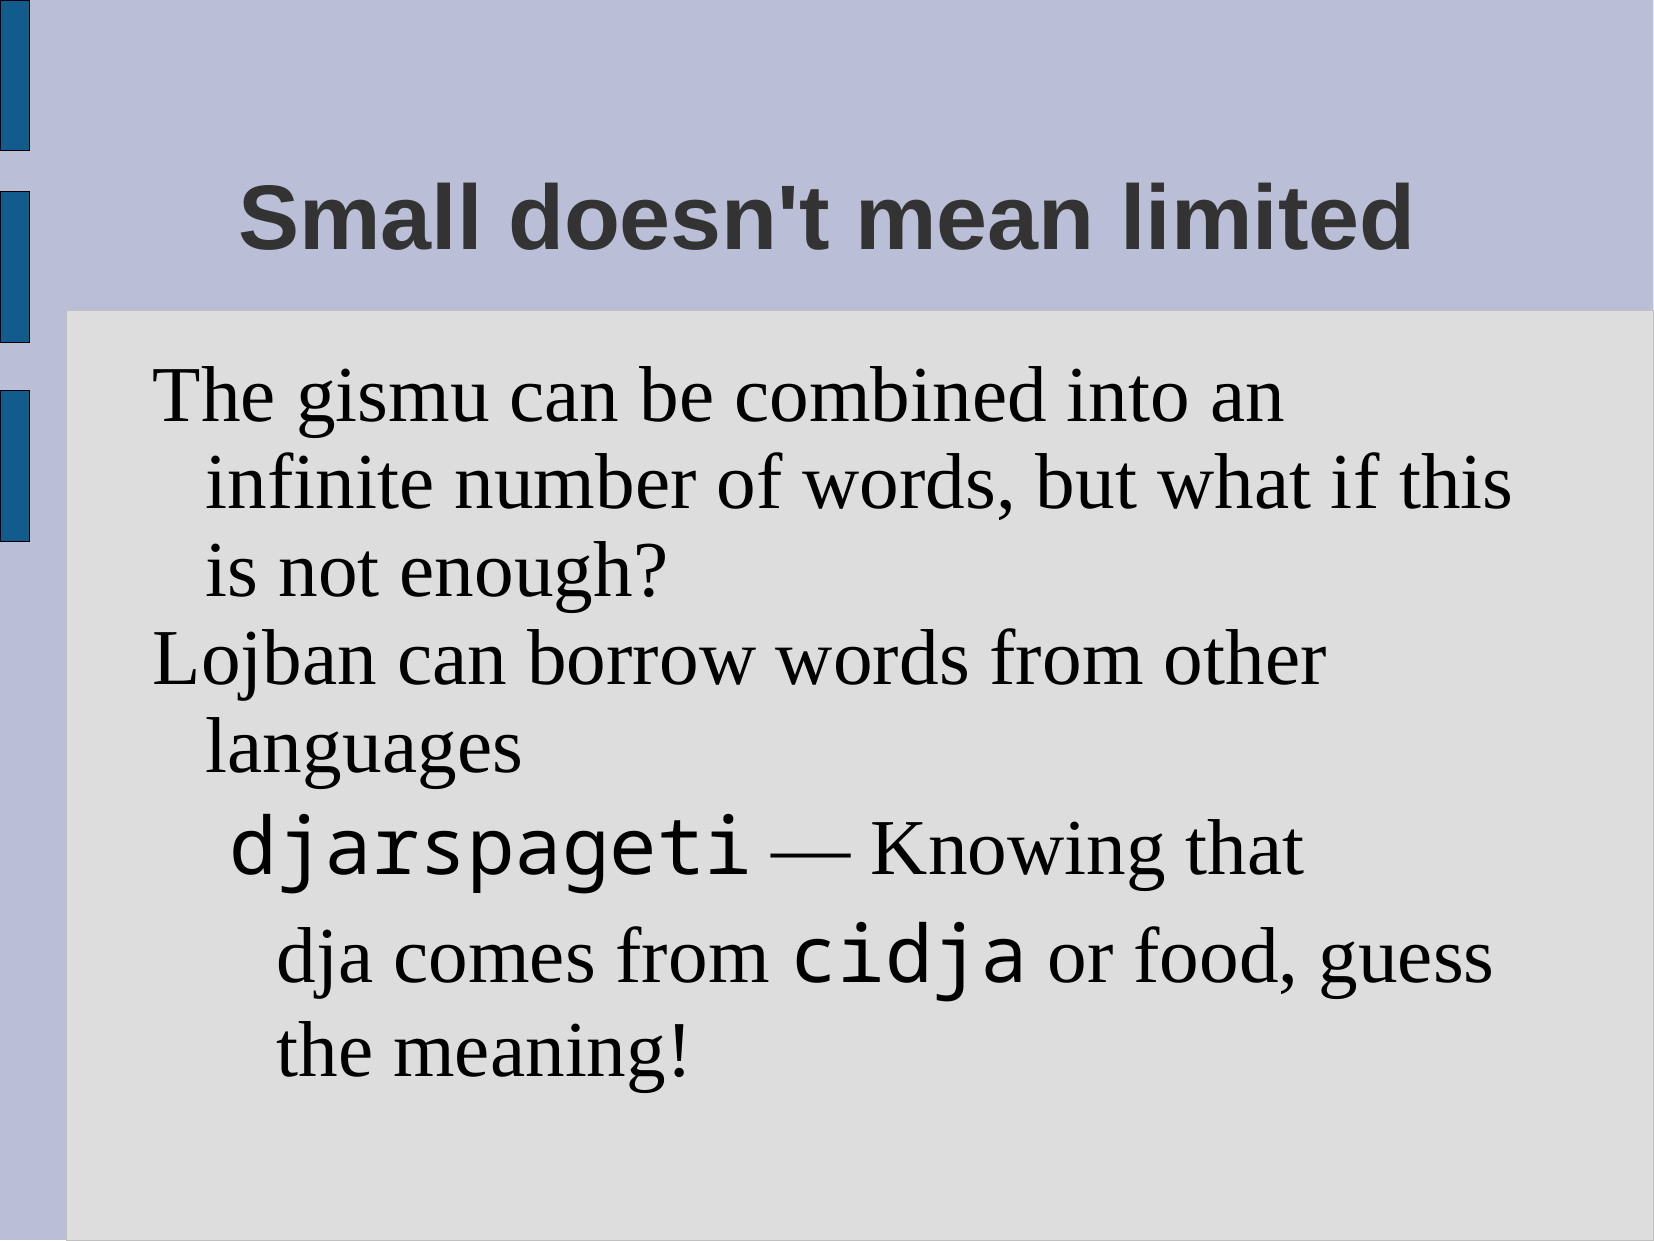

# Small doesn't mean limited
The gismu can be combined into an infinite number of words, but what if this is not enough?
Lojban can borrow words from other languages
djarspageti — Knowing that dja comes from cidja or food, guess the meaning!